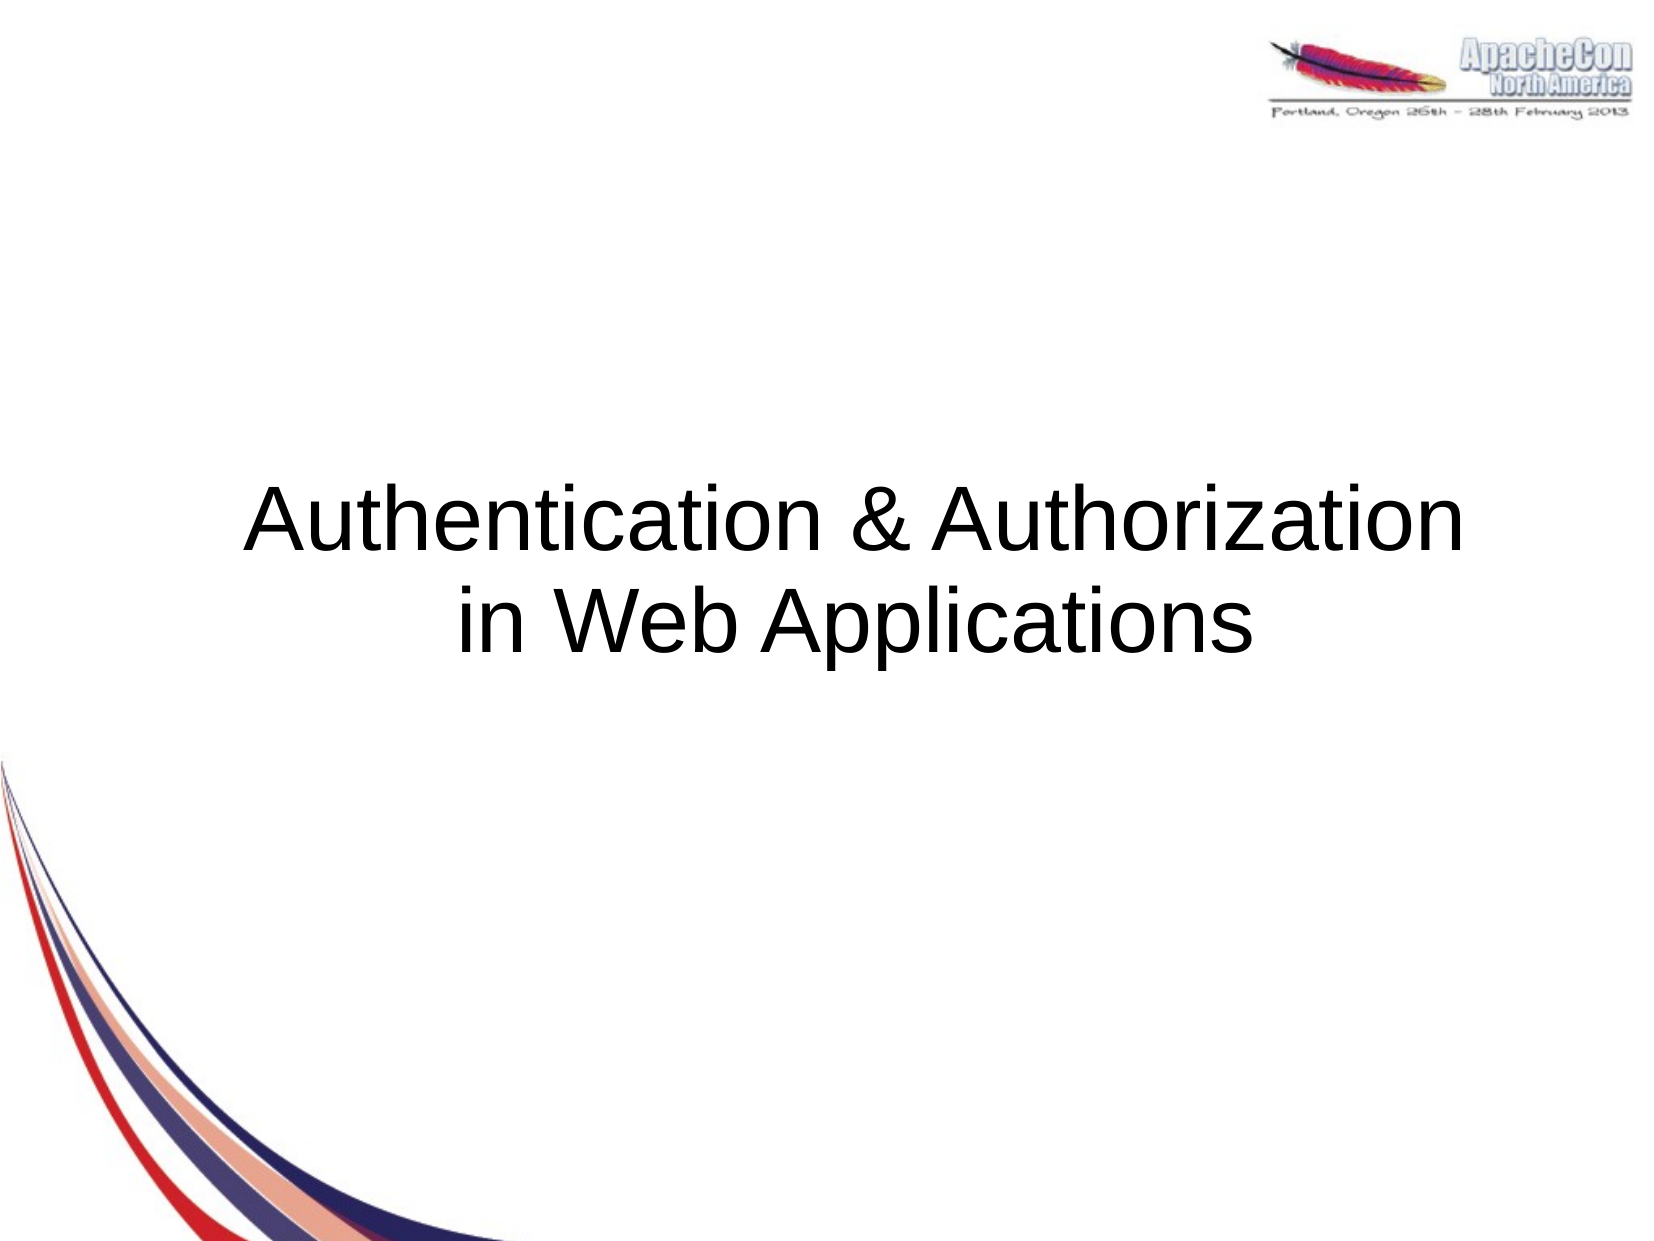

# Authentication & Authorization
in Web Applications